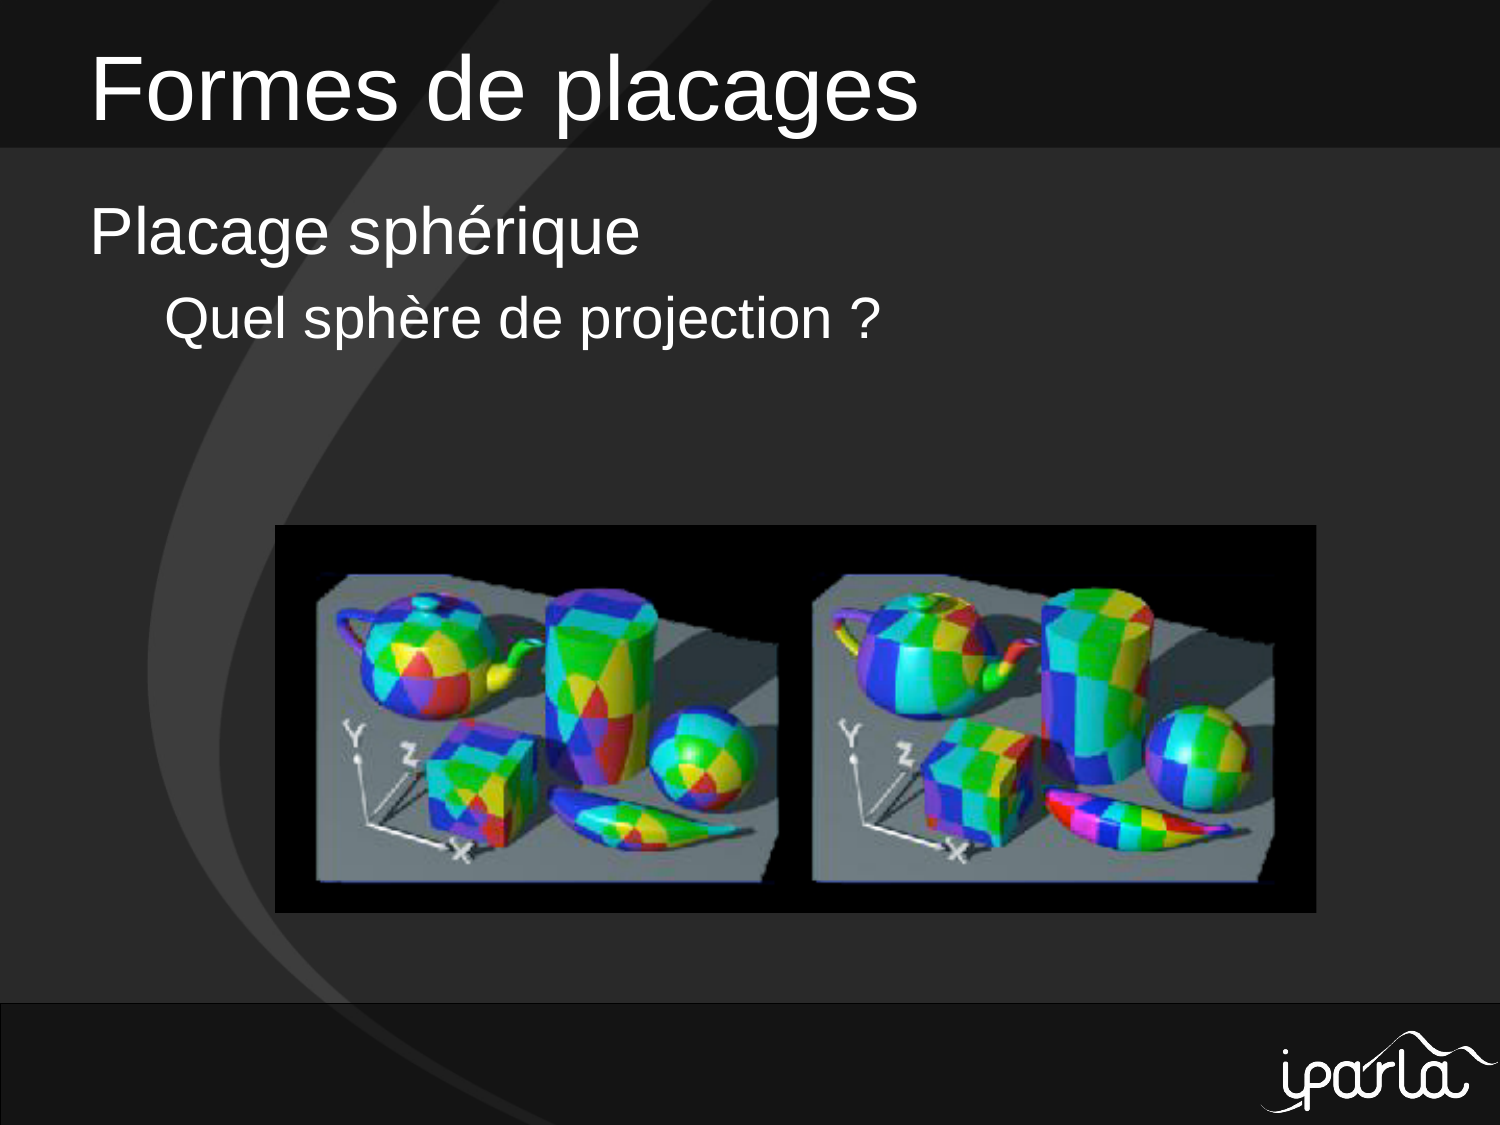

# Formes de placages
Placage sphérique
Quel sphère de projection ?